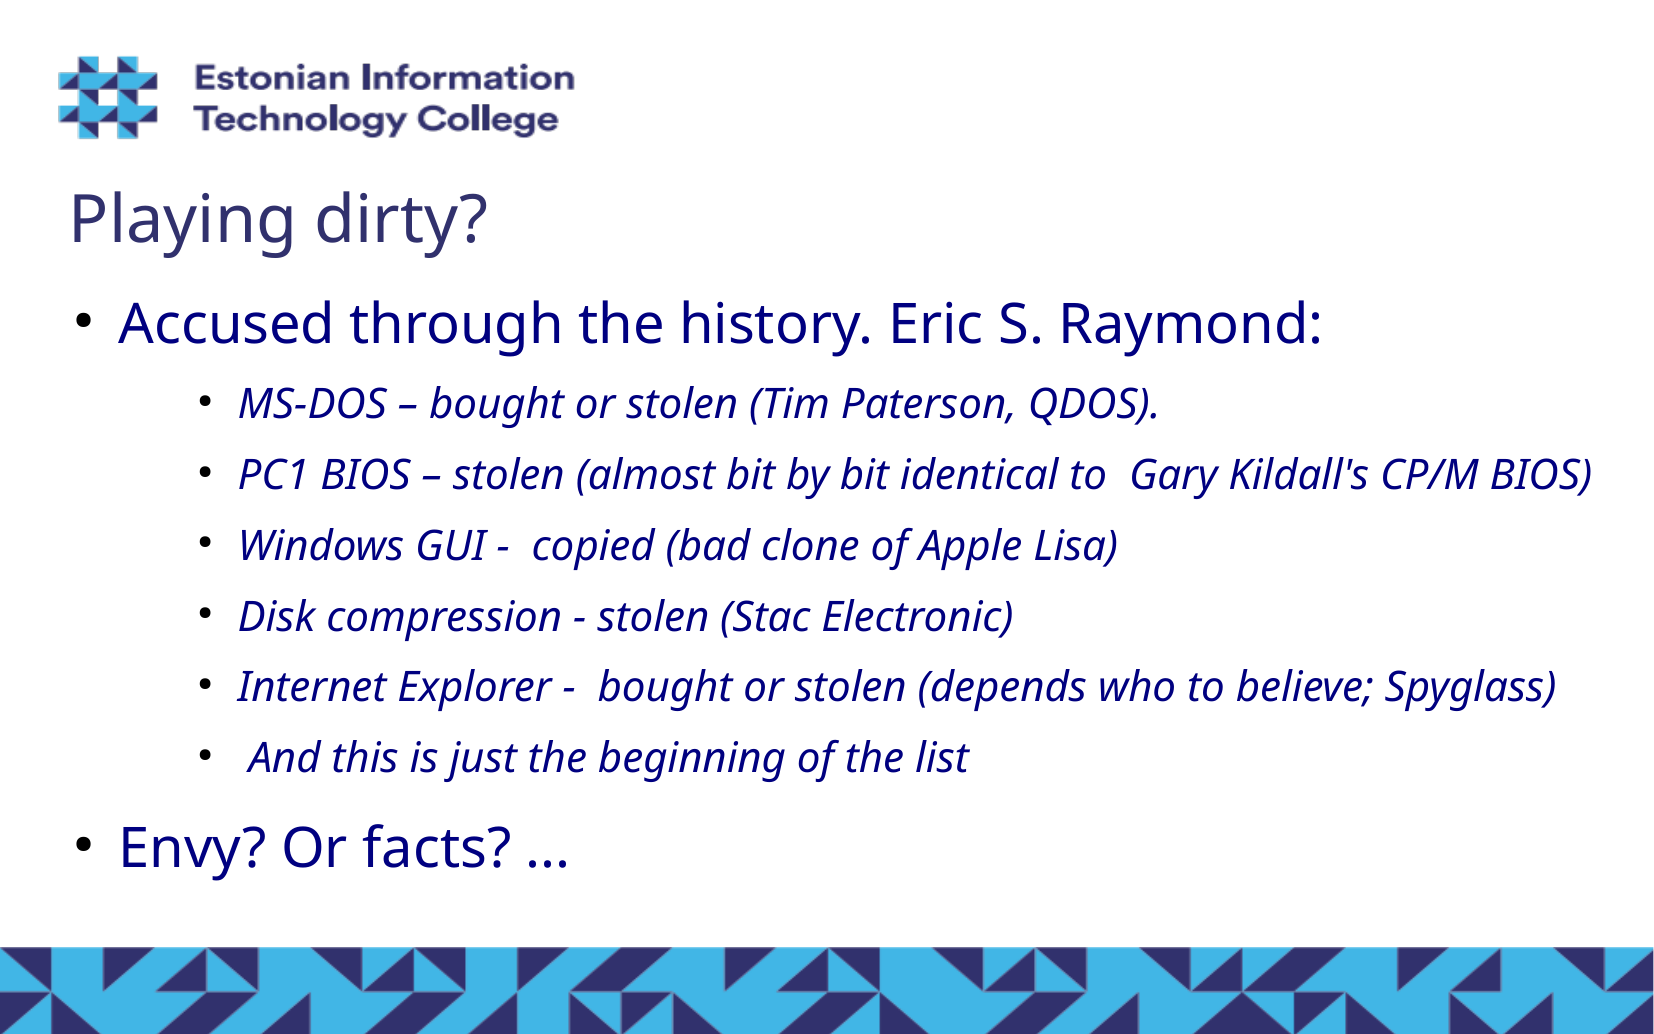

# Playing dirty?
Accused through the history. Eric S. Raymond:
MS-DOS – bought or stolen (Tim Paterson, QDOS).
PC1 BIOS – stolen (almost bit by bit identical to Gary Kildall's CP/M BIOS)
Windows GUI - copied (bad clone of Apple Lisa)
Disk compression - stolen (Stac Electronic)
Internet Explorer - bought or stolen (depends who to believe; Spyglass)
 And this is just the beginning of the list
Envy? Or facts? ...